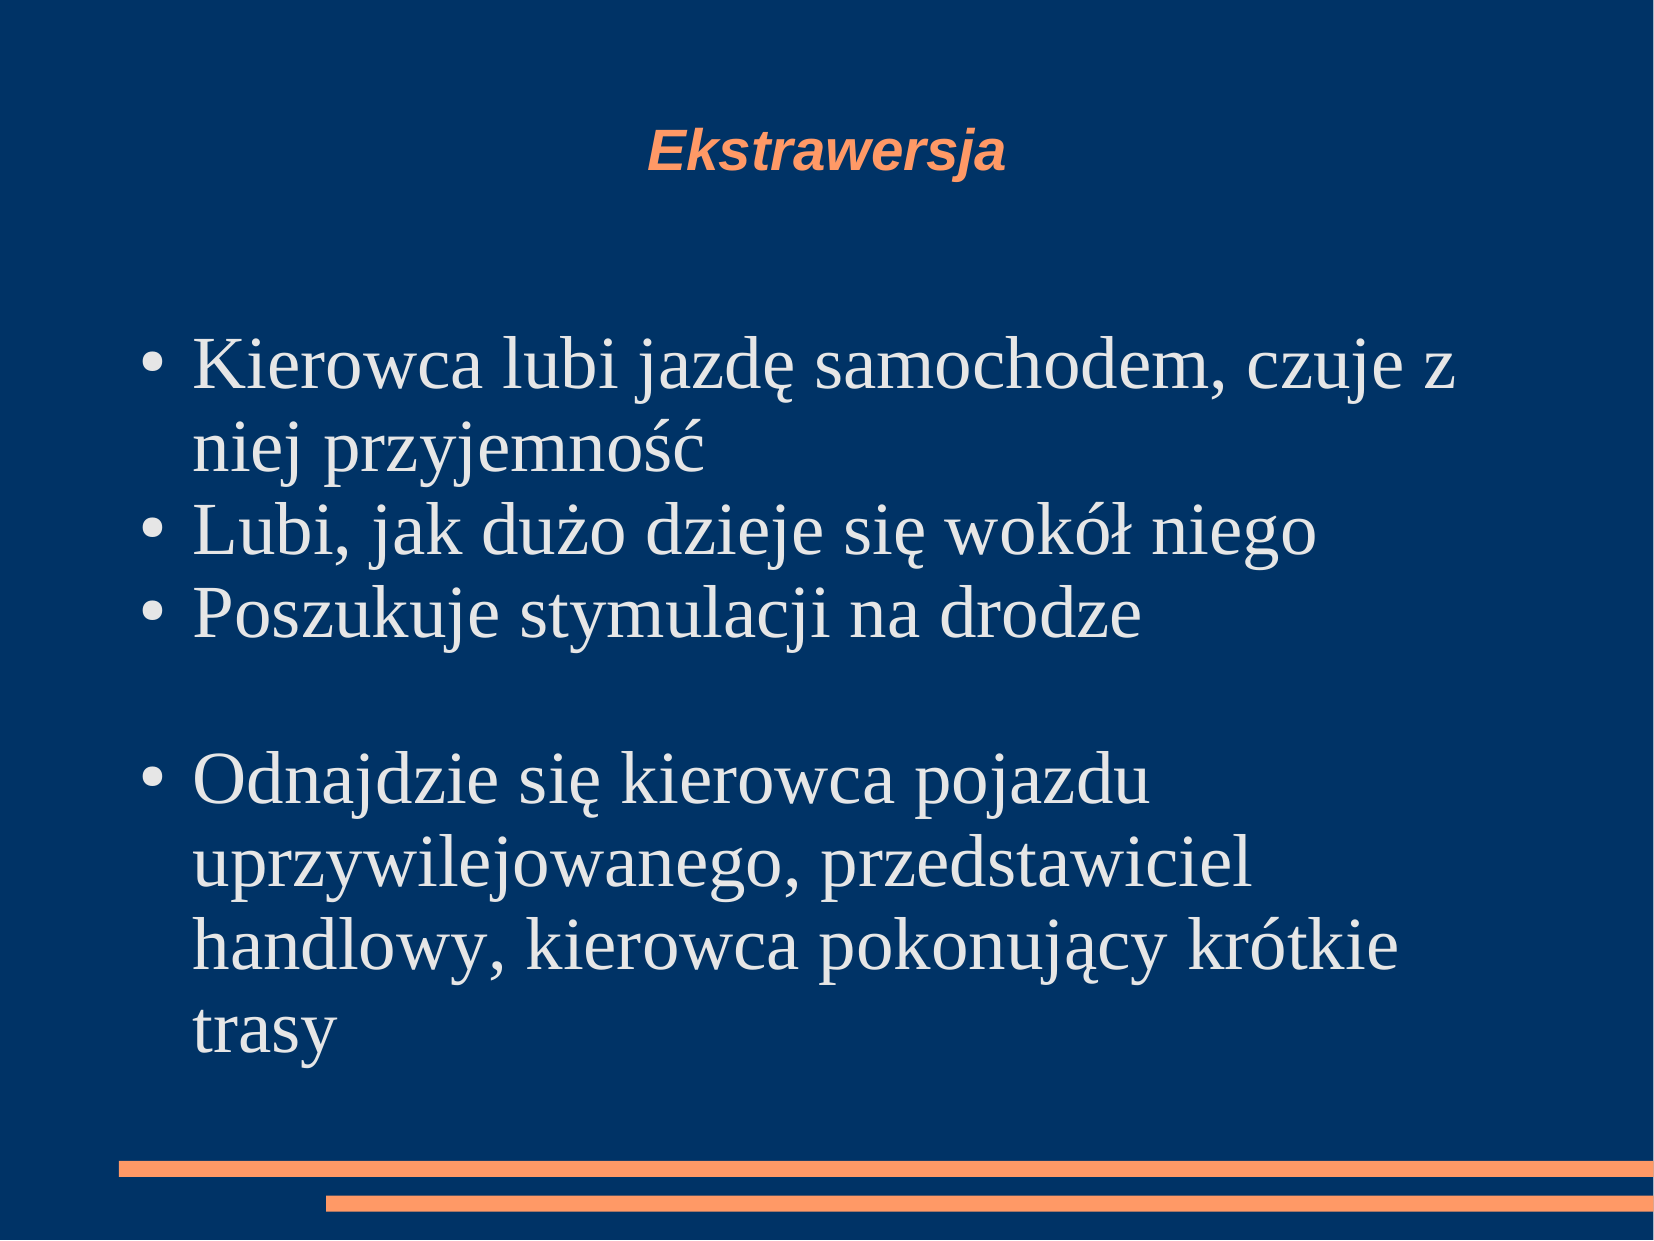

# Ekstrawersja
Kierowca lubi jazdę samochodem, czuje z niej przyjemność
Lubi, jak dużo dzieje się wokół niego
Poszukuje stymulacji na drodze
Odnajdzie się kierowca pojazdu uprzywilejowanego, przedstawiciel handlowy, kierowca pokonujący krótkie trasy